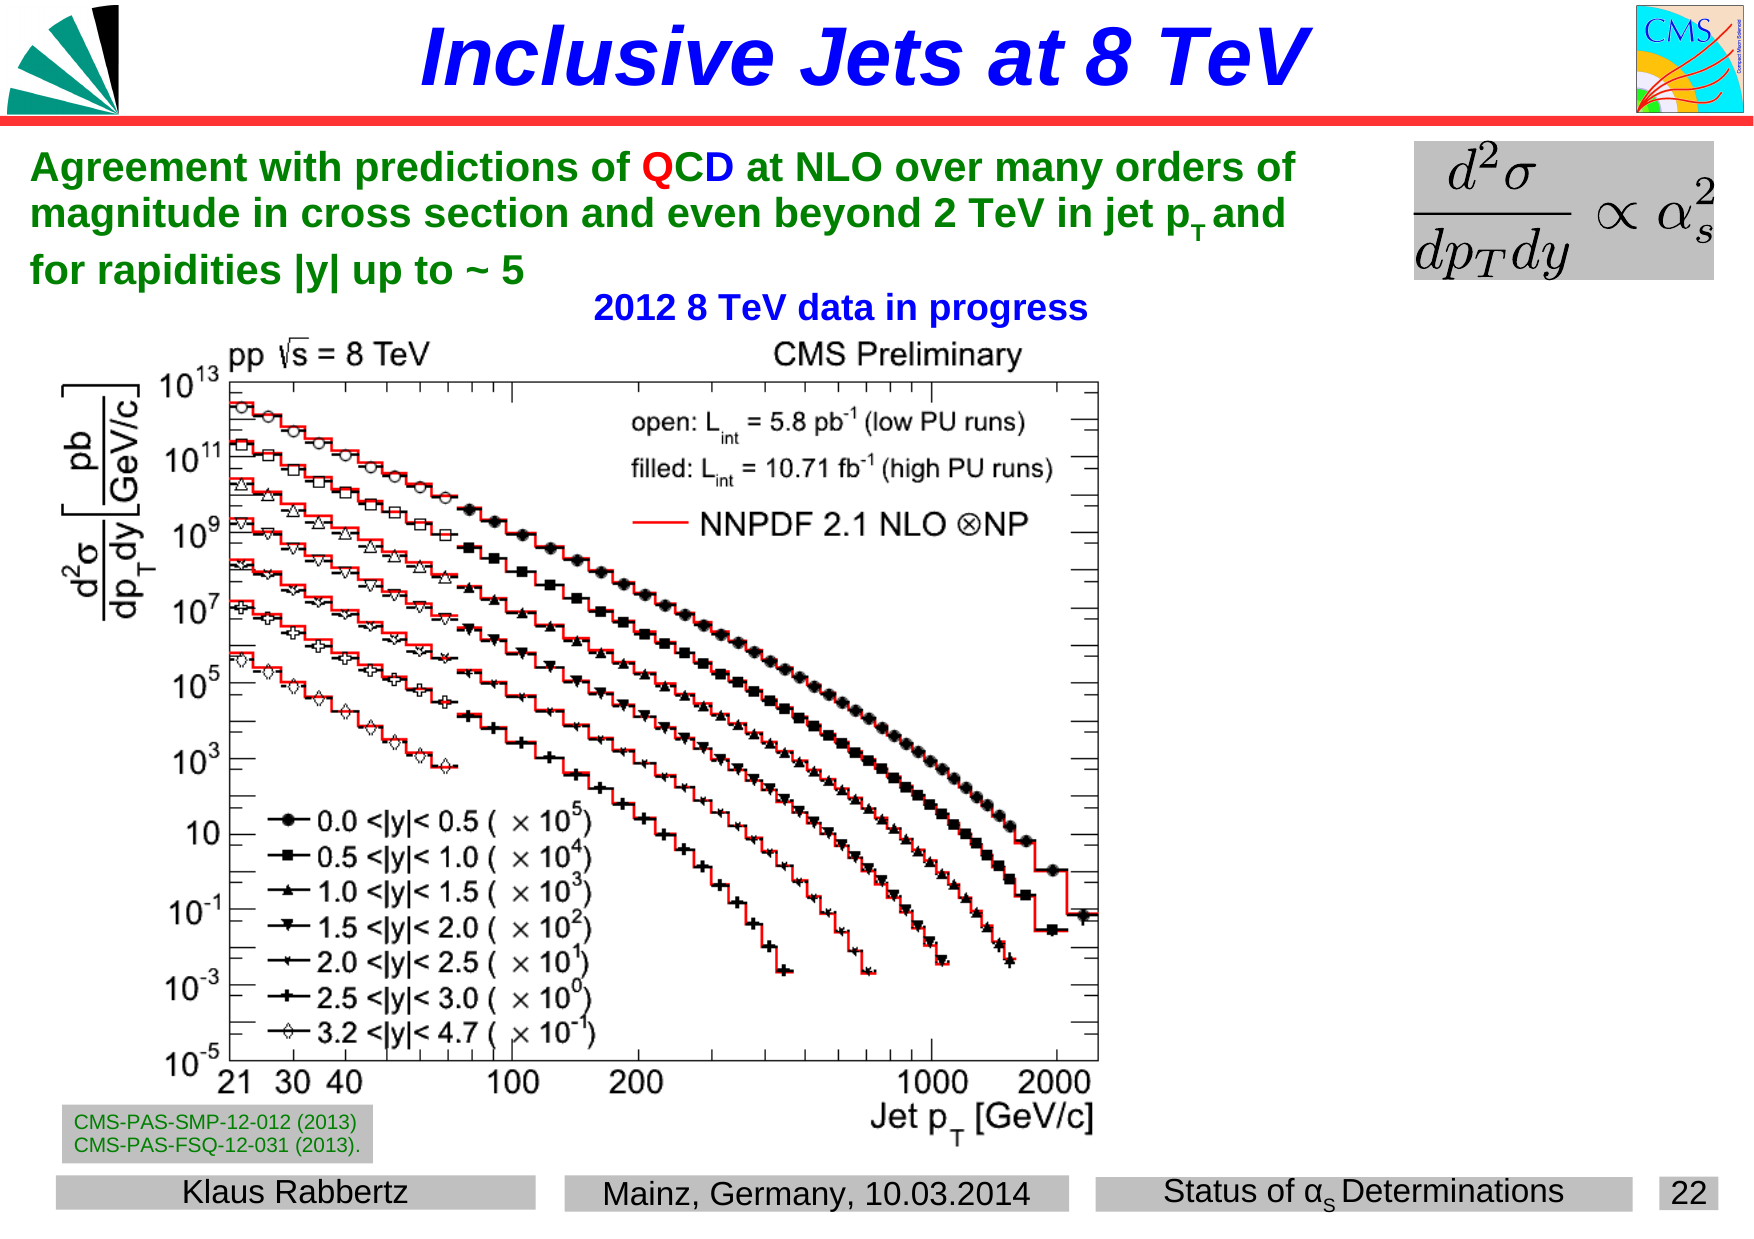

# Inclusive Jets at 8 TeV
Agreement with predictions of QCD at NLO over many orders of magnitude in cross section and even beyond 2 TeV in jet pT and
for rapidities |y| up to ~ 5
2012 8 TeV data in progress
CMS-PAS-SMP-12-012 (2013)
CMS-PAS-FSQ-12-031 (2013).